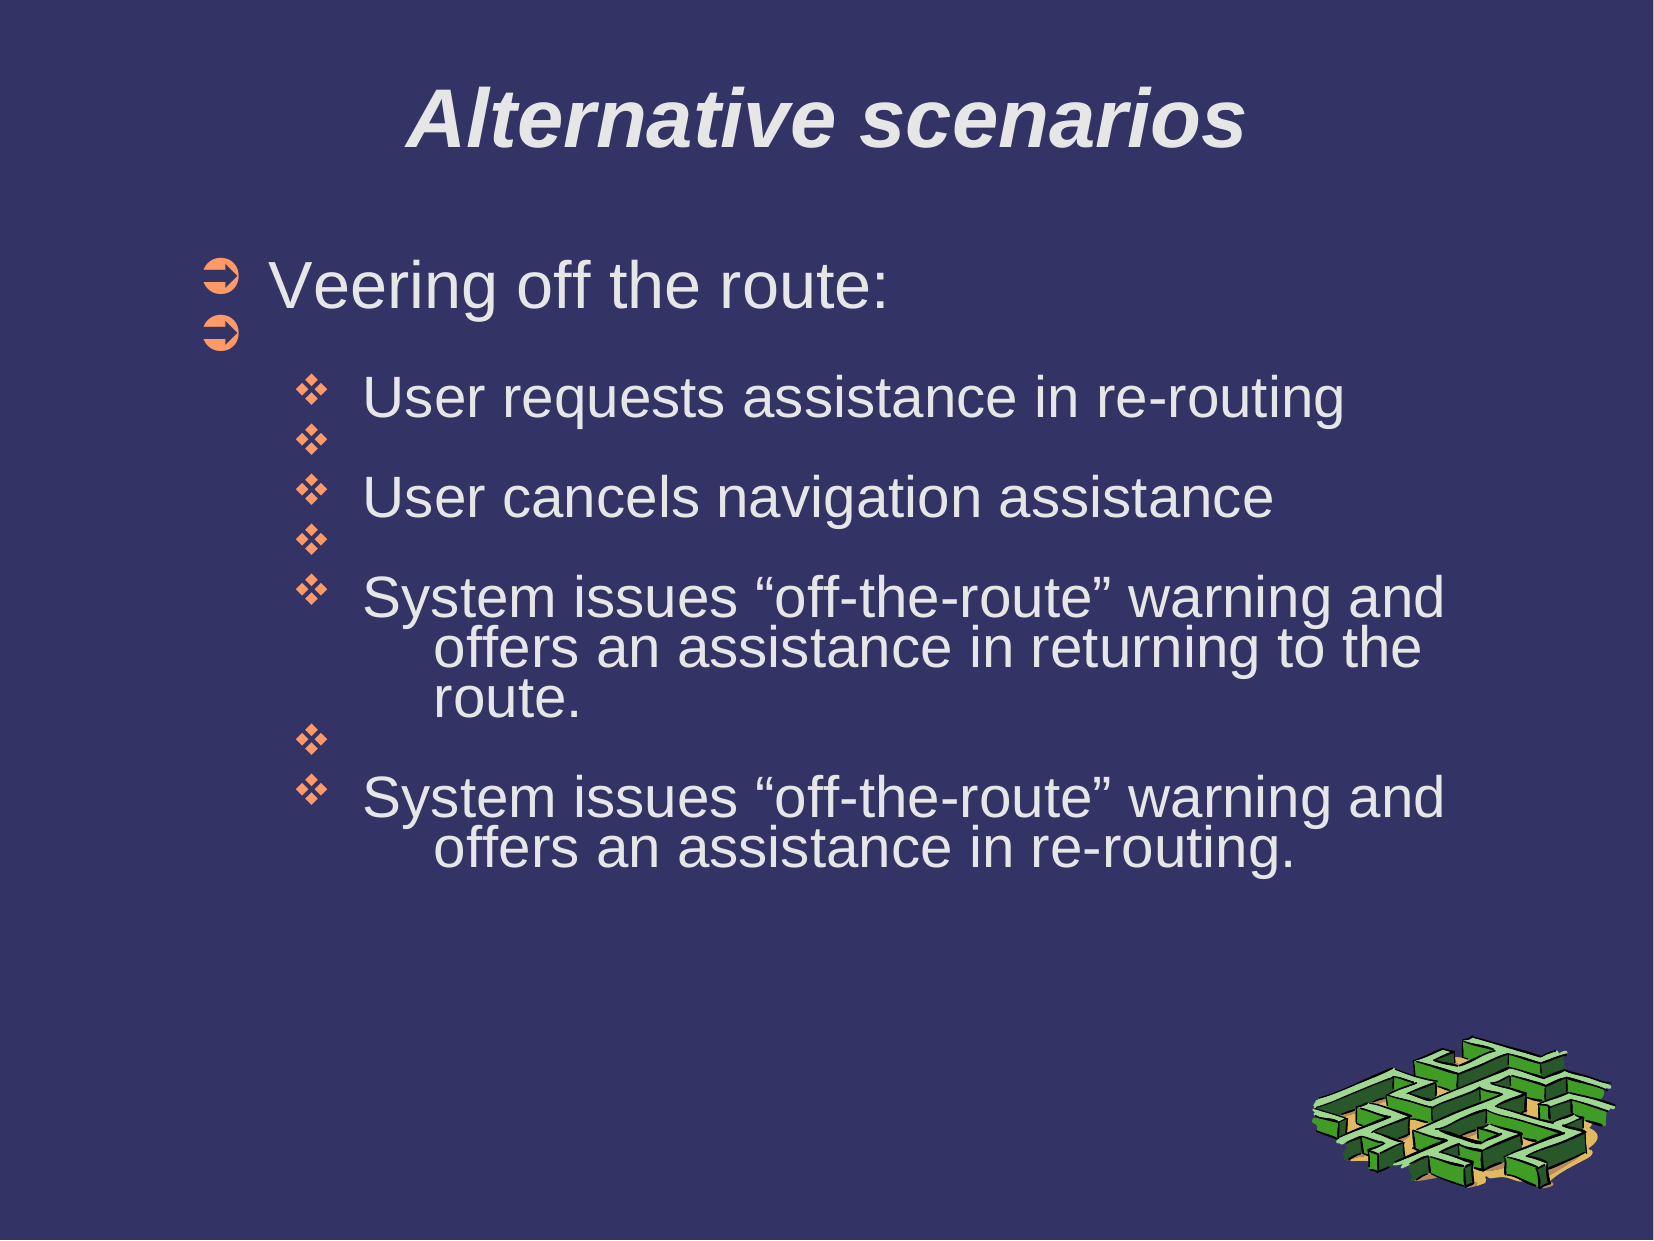

# Alternative scenarios
Veering off the route:
User requests assistance in re-routing
User cancels navigation assistance
System issues “off-the-route” warning and offers an assistance in returning to the route.
System issues “off-the-route” warning and offers an assistance in re-routing.